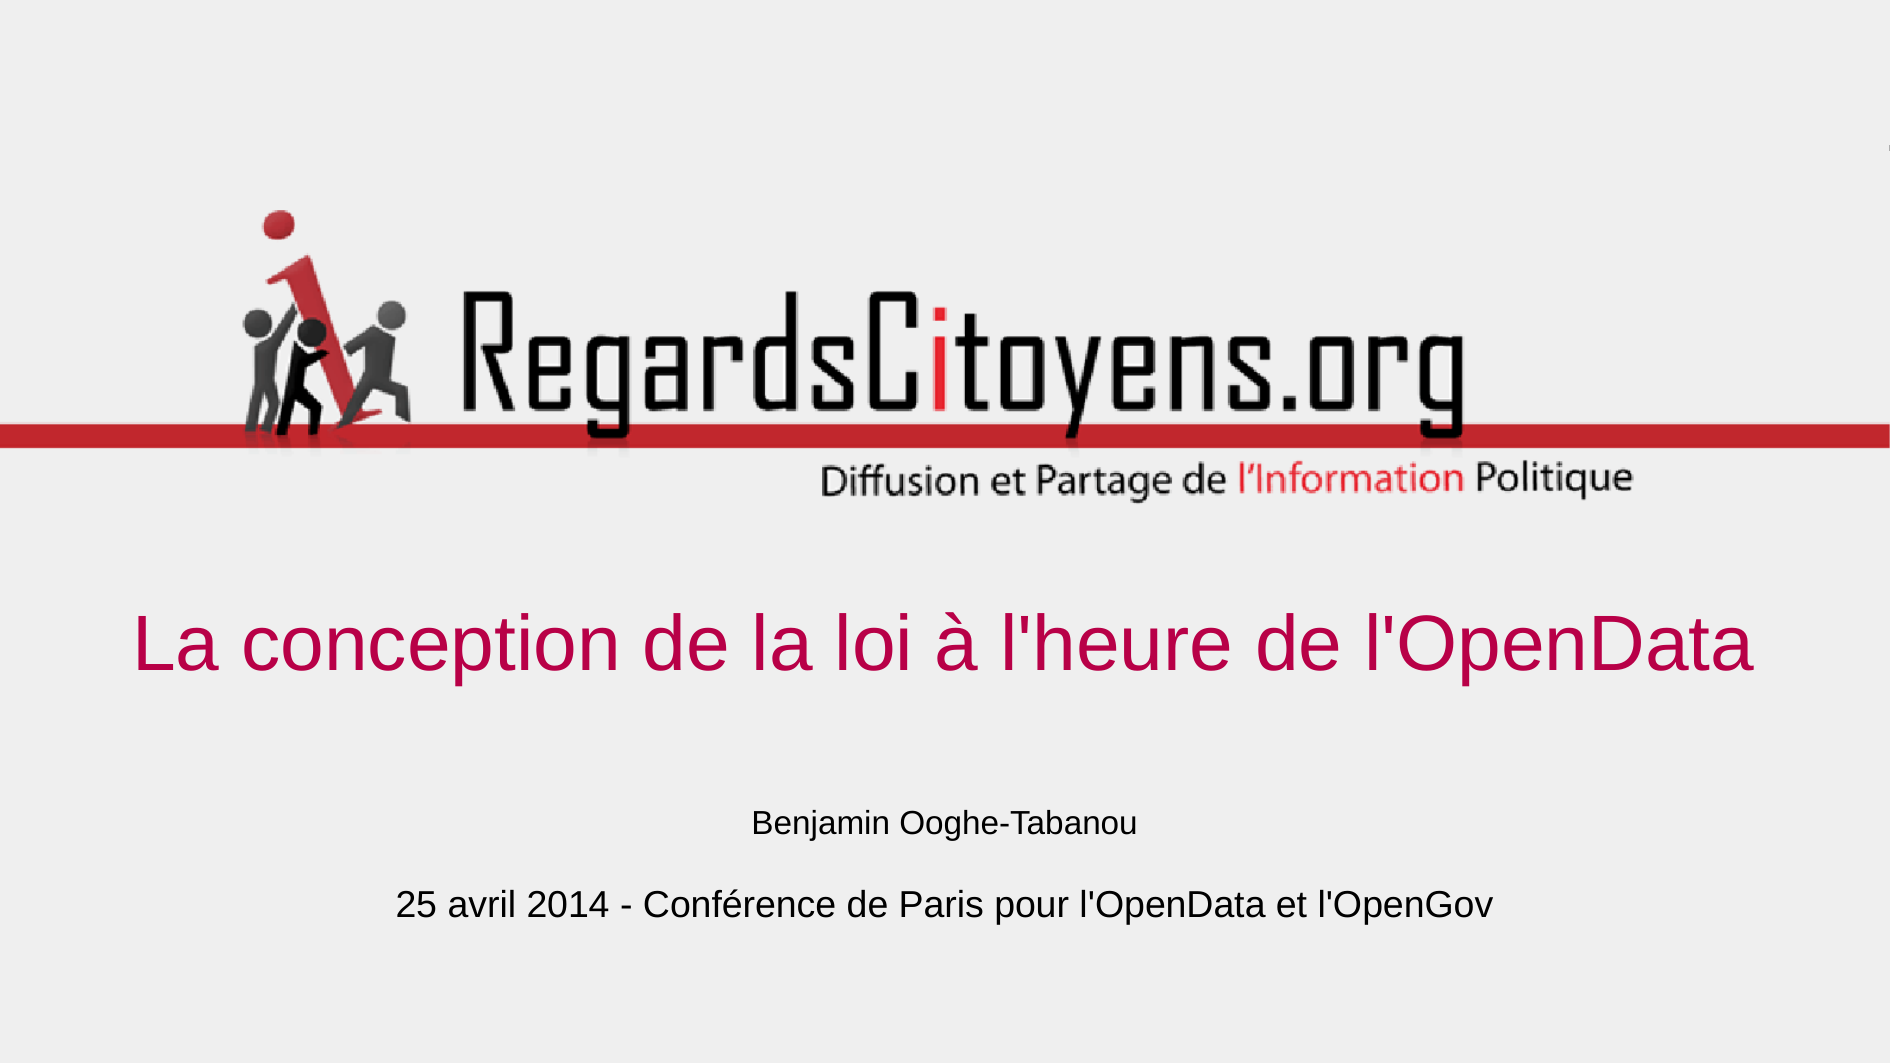

# La conception de la loi à l'heure de l'OpenData
Benjamin Ooghe-Tabanou
25 avril 2014 - Conférence de Paris pour l'OpenData et l'OpenGov